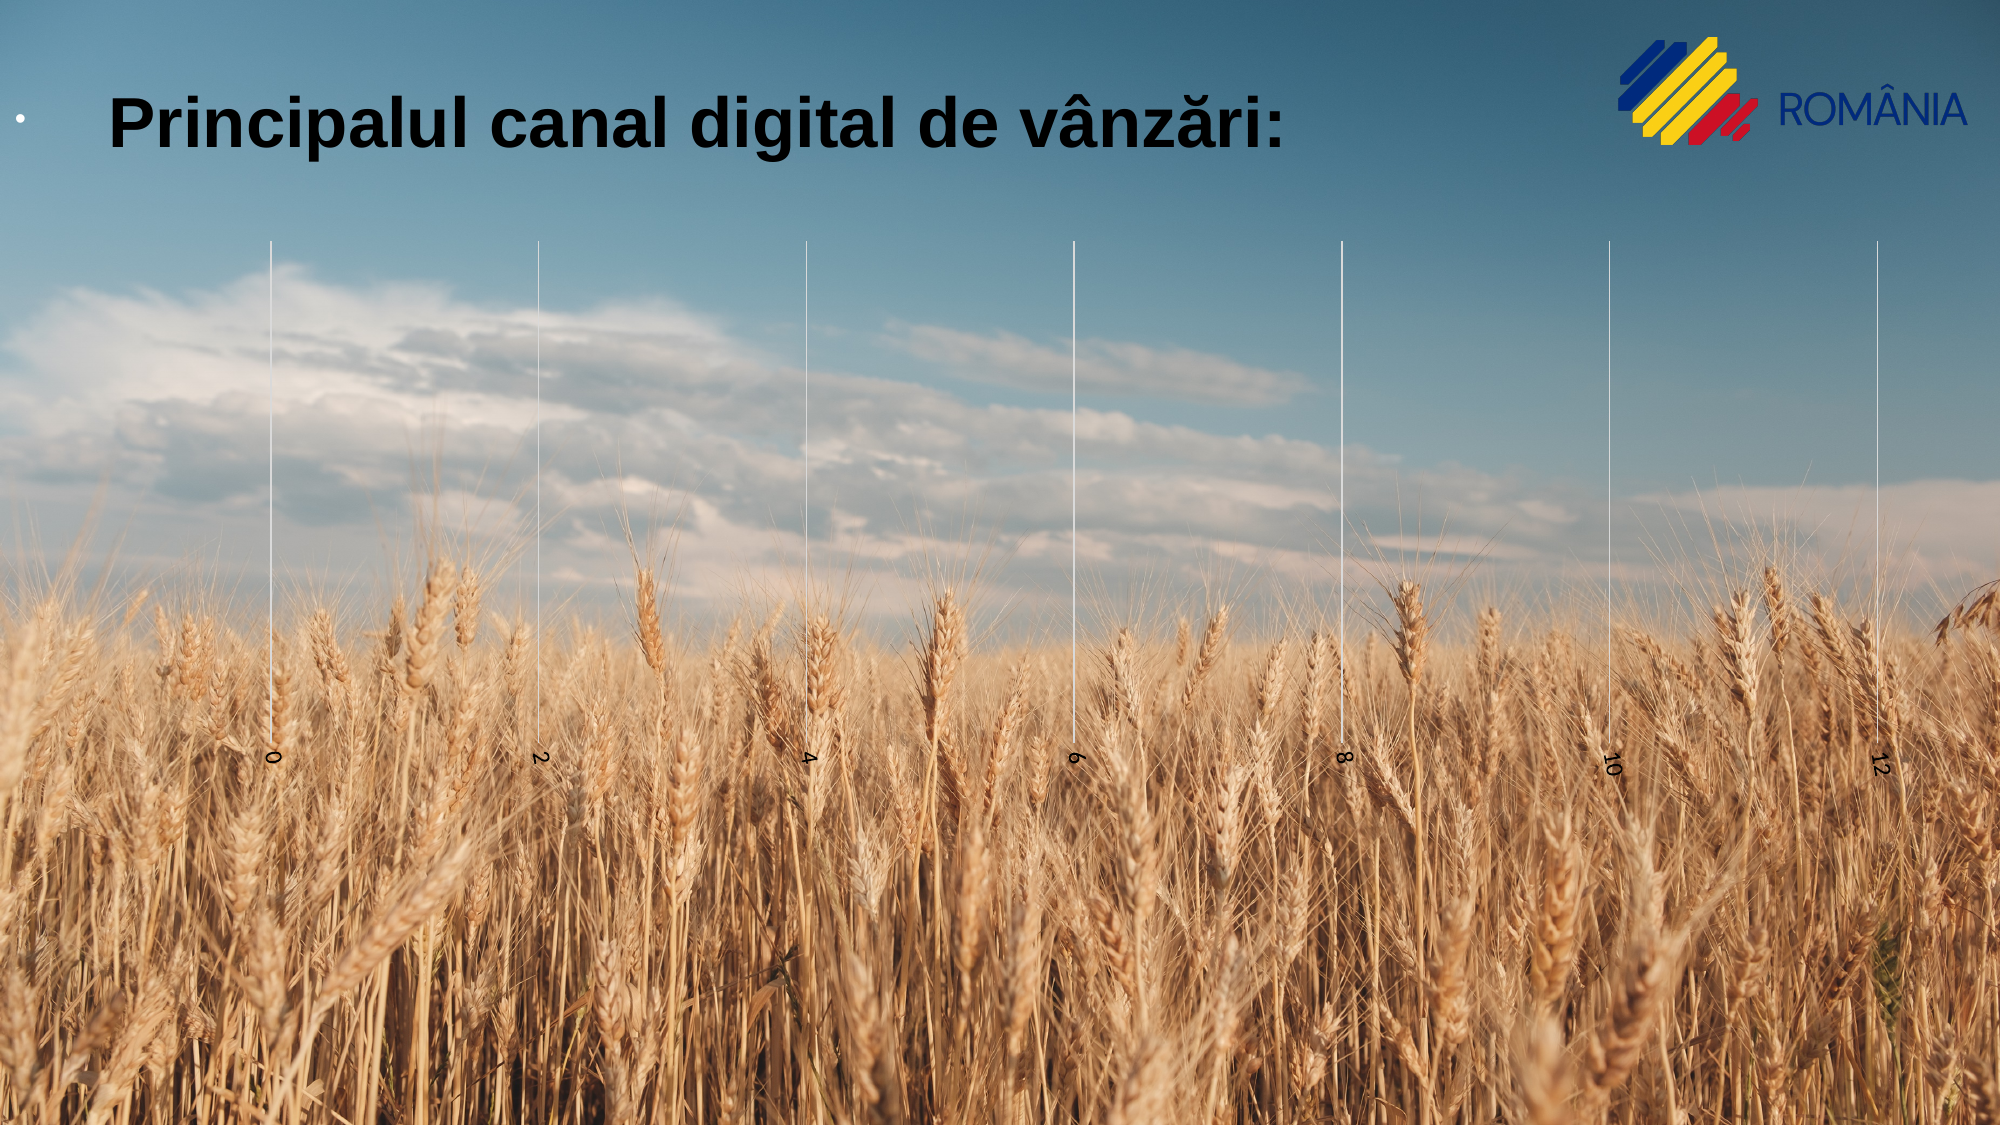

Principalul canal digital de vânzări:
### Chart
| Category | |
|---|---|